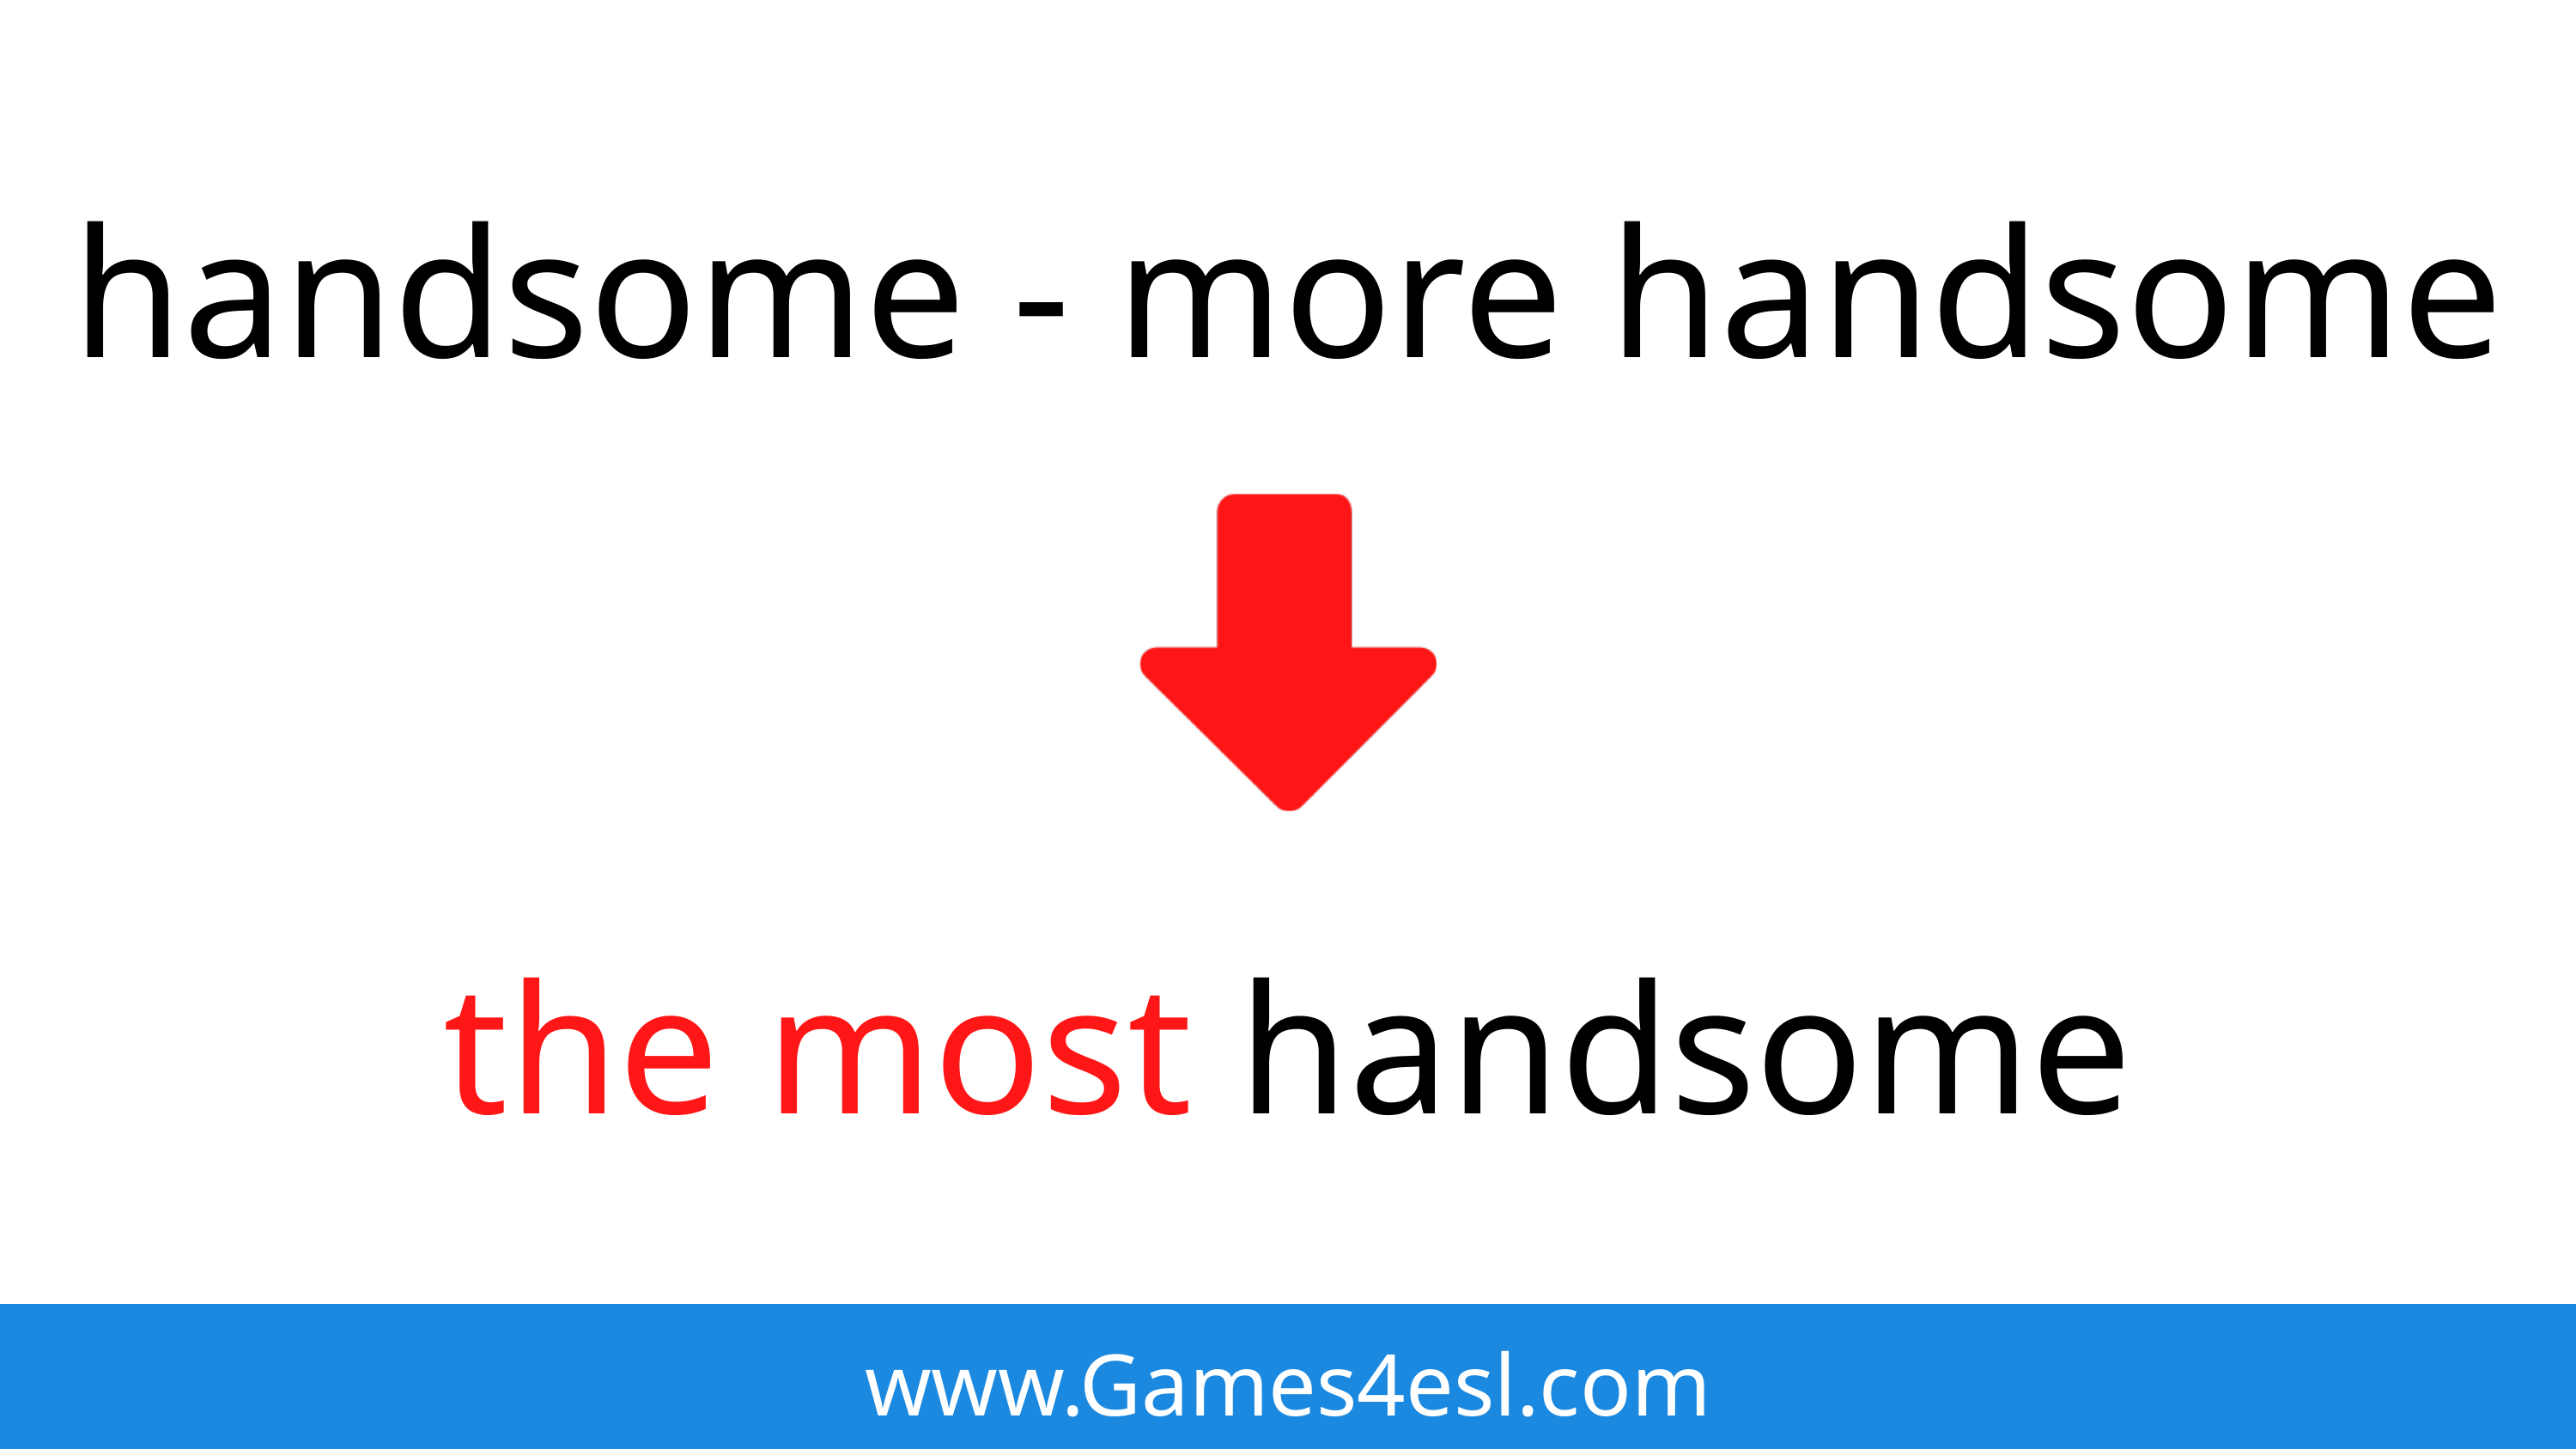

handsome - more handsome
the most handsome
www.Games4esl.com